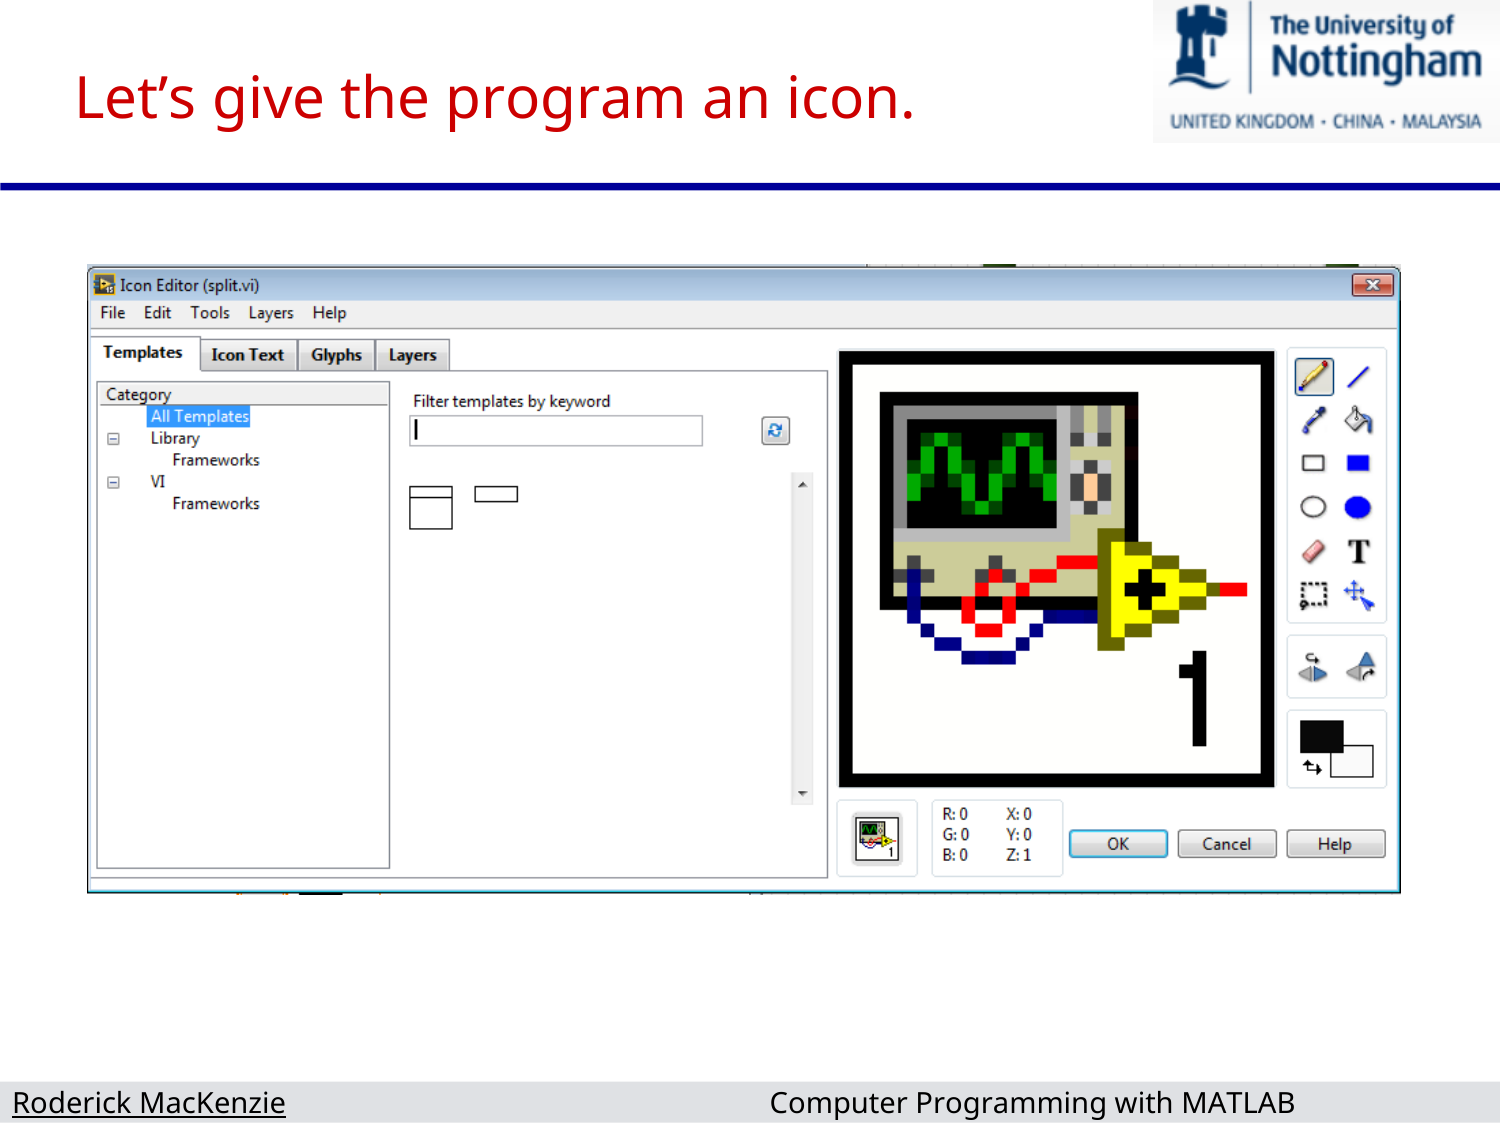

# Let’s give the program an icon.